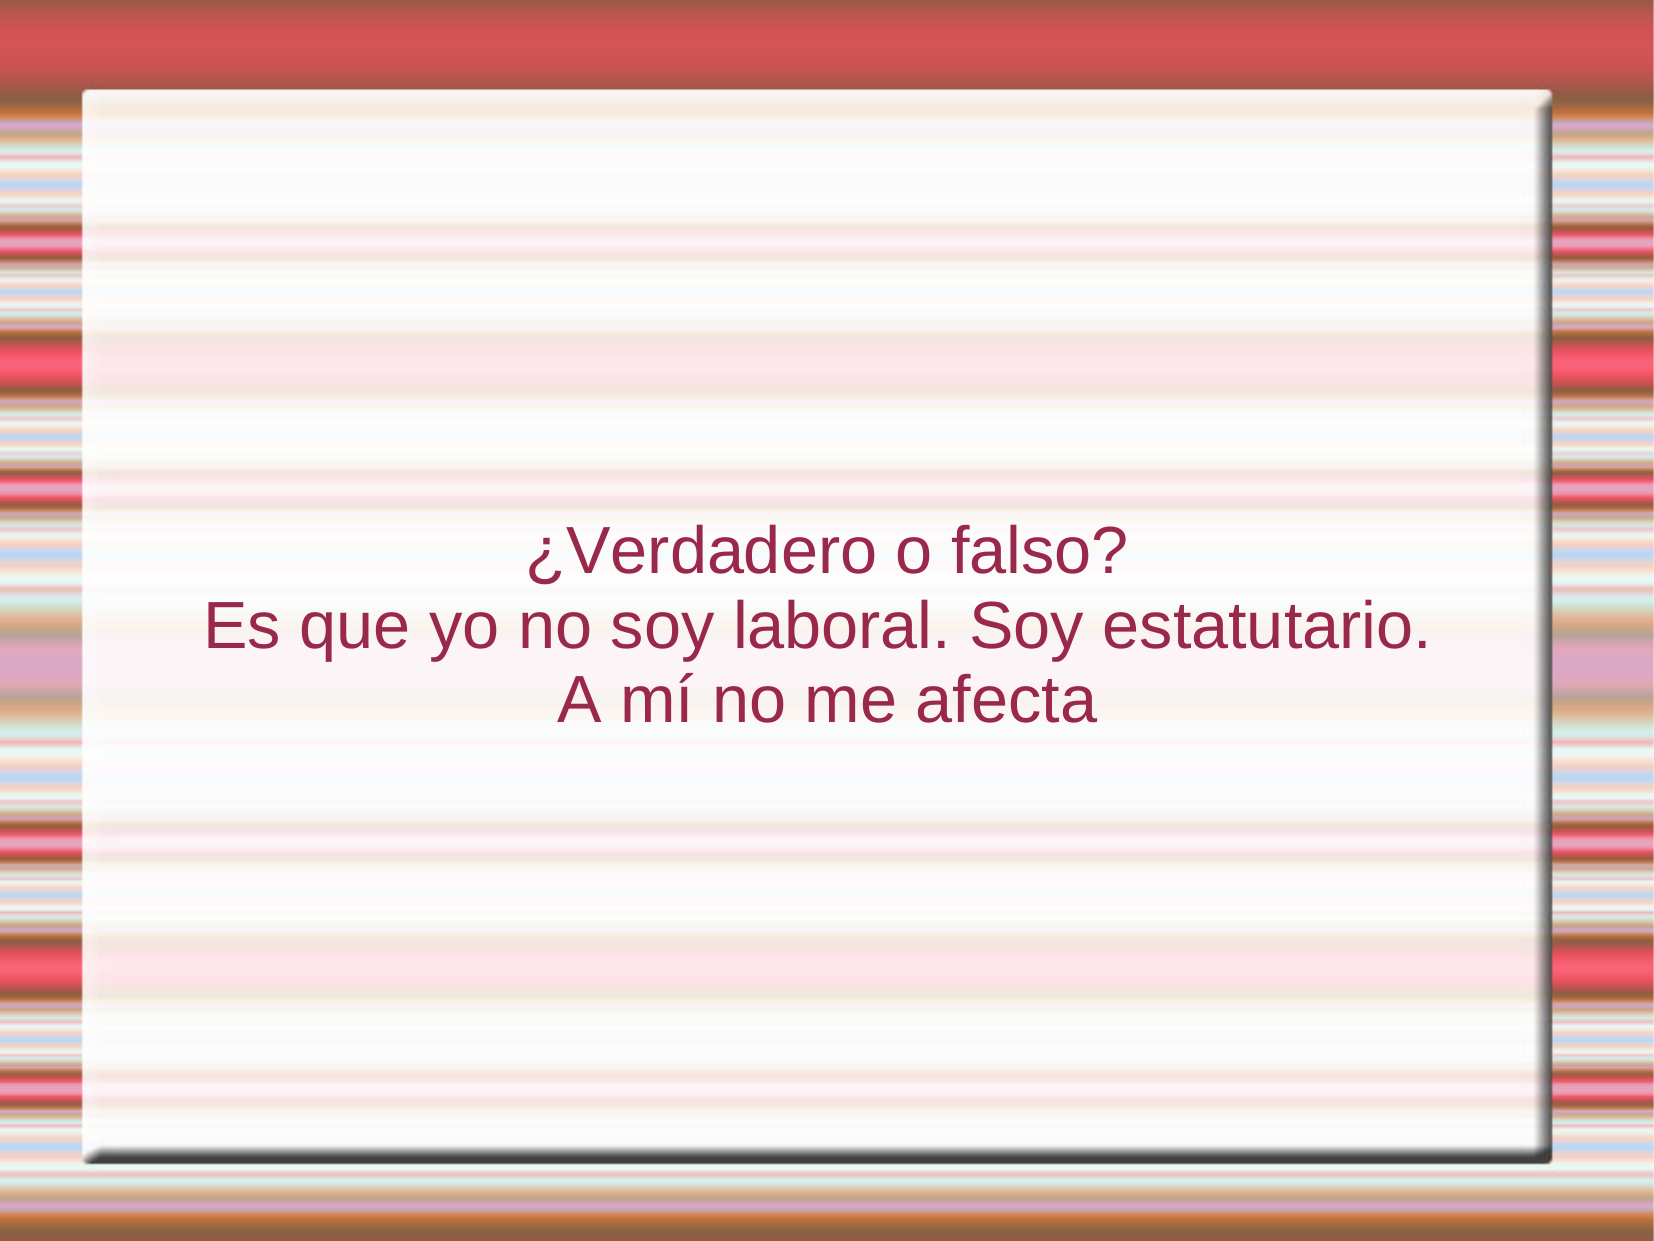

¿Verdadero o falso?
Es que yo no soy laboral. Soy estatutario.
A mí no me afecta